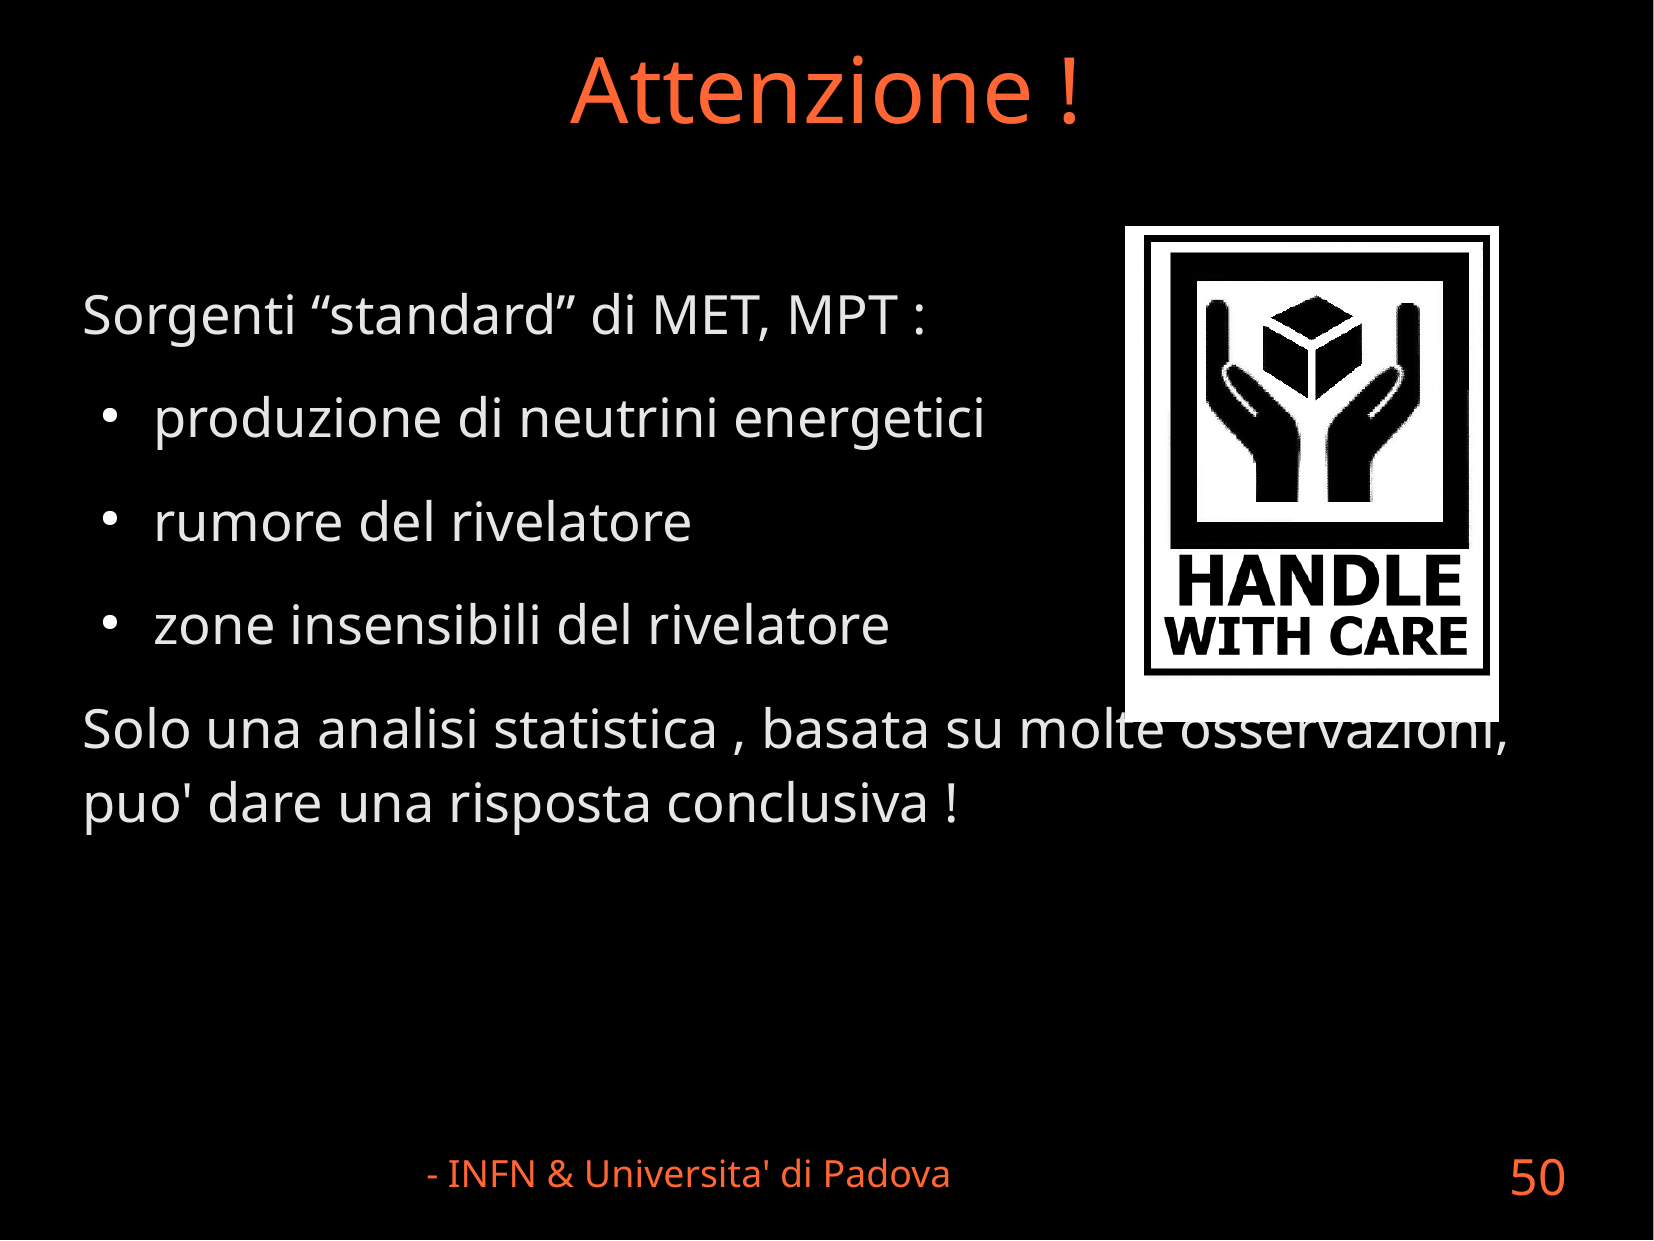

# Attenzione !
Sorgenti “standard” di MET, MPT :
produzione di neutrini energetici
rumore del rivelatore
zone insensibili del rivelatore
Solo una analisi statistica , basata su molte osservazioni, puo' dare una risposta conclusiva !